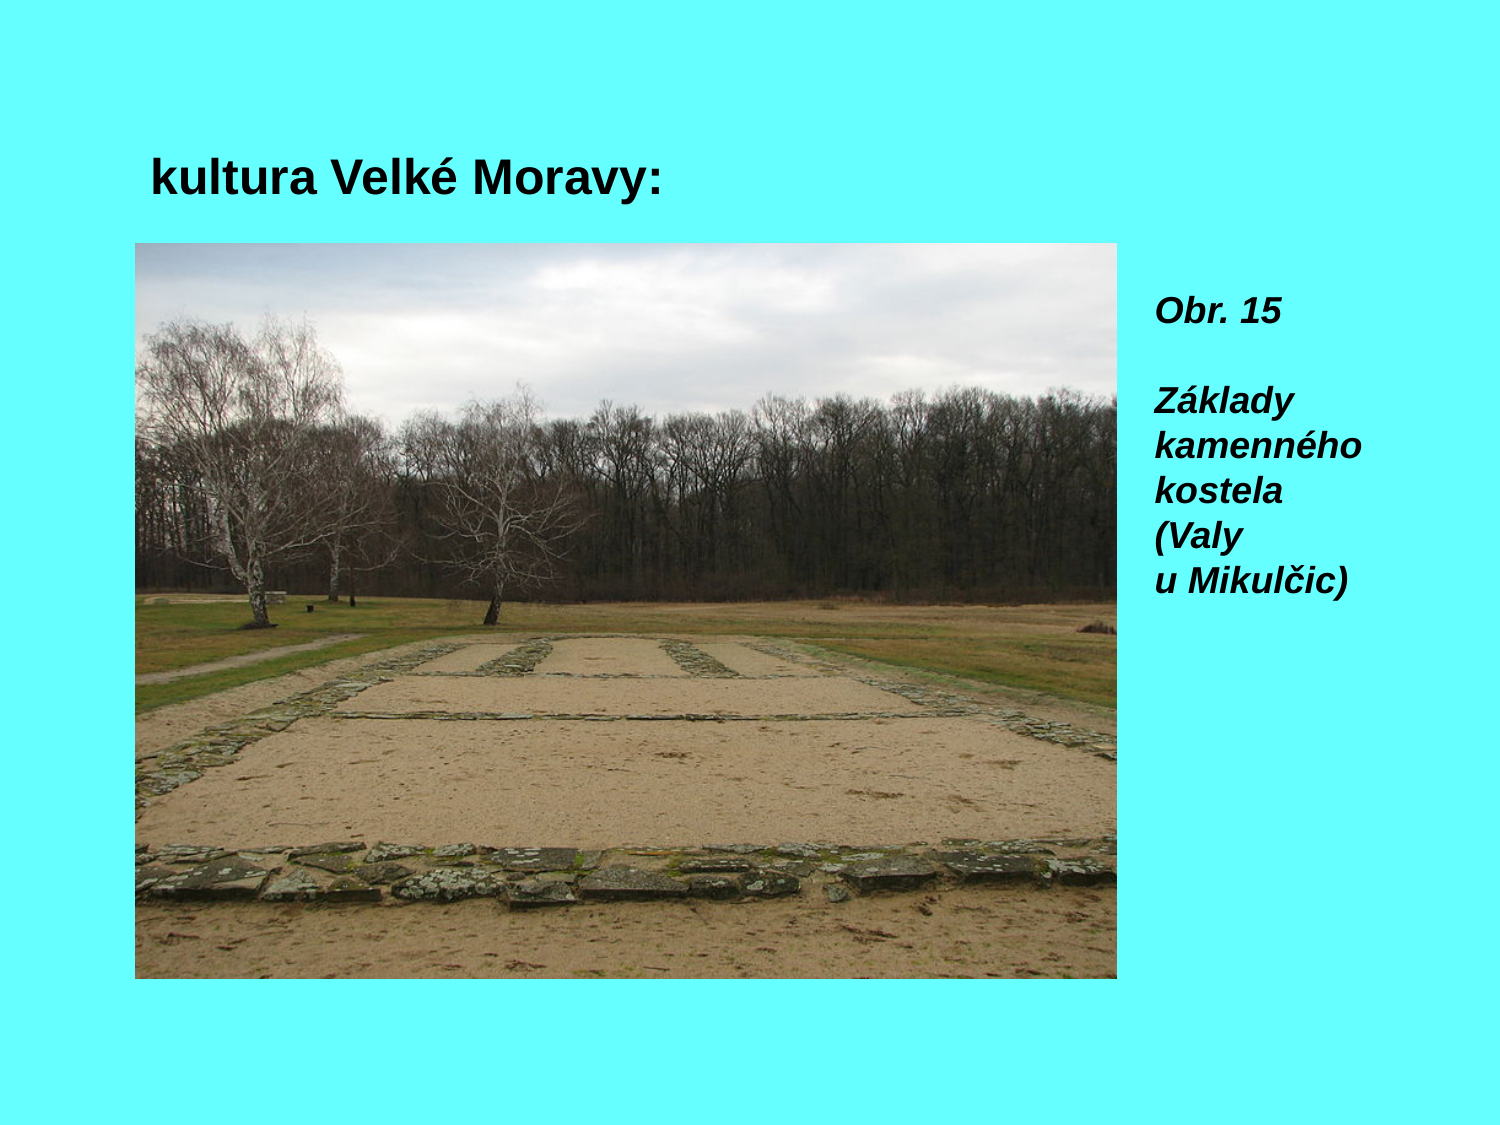

kultura Velké Moravy:
Obr. 15
Základy kamenného kostela
(Valy
u Mikulčic)